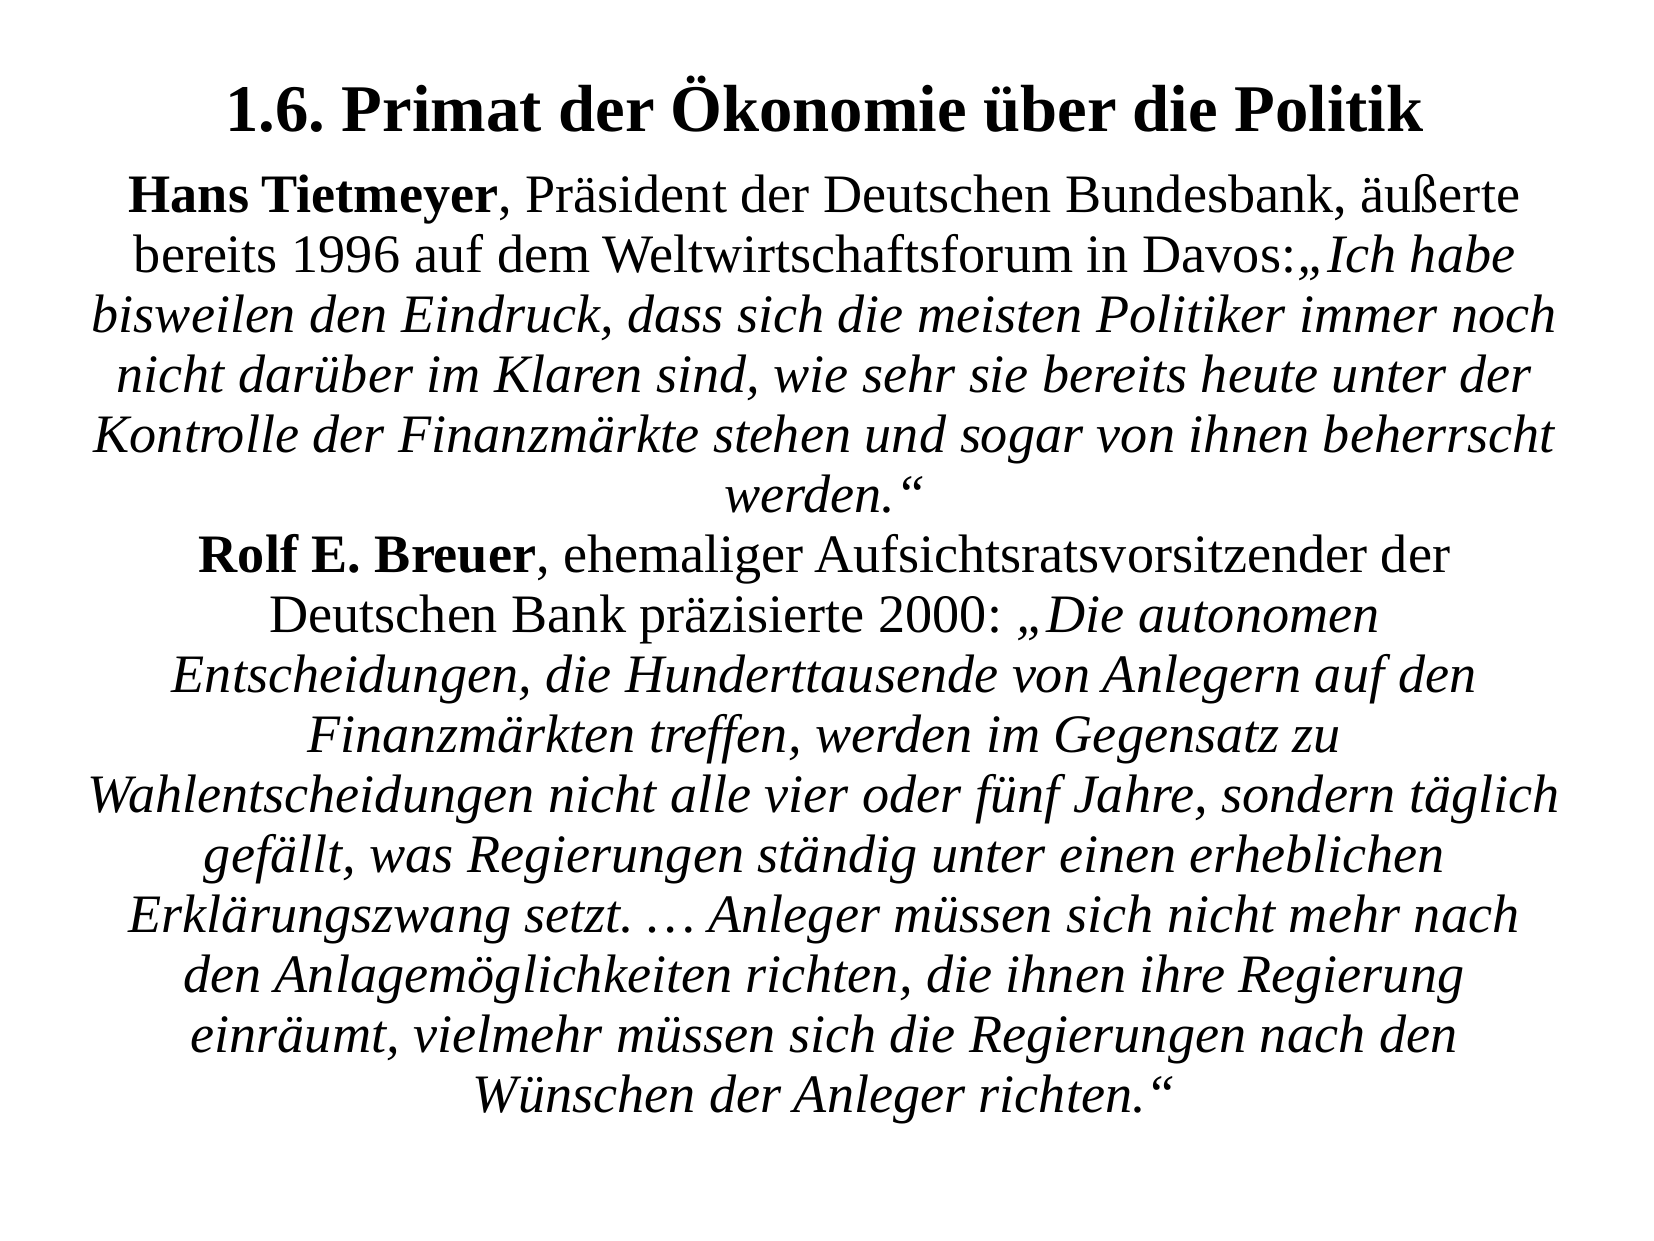

1.6. Primat der Ökonomie über die Politik
Hans Tietmeyer, Präsident der Deutschen Bundesbank, äußerte bereits 1996 auf dem Weltwirtschaftsforum in Davos:„Ich habe bisweilen den Eindruck, dass sich die meisten Politiker immer noch nicht darüber im Klaren sind, wie sehr sie bereits heute unter der Kontrolle der Finanzmärkte stehen und sogar von ihnen beherrscht werden.“
Rolf E. Breuer, ehemaliger Aufsichtsratsvorsitzender der Deutschen Bank präzisierte 2000: „Die autonomen Entscheidungen, die Hunderttausende von Anlegern auf den Finanzmärkten treffen, werden im Gegensatz zu Wahlentscheidungen nicht alle vier oder fünf Jahre, sondern täglich gefällt, was Regierungen ständig unter einen erheblichen Erklärungszwang setzt. … Anleger müssen sich nicht mehr nach den Anlagemöglichkeiten richten, die ihnen ihre Regierung einräumt, vielmehr müssen sich die Regierungen nach den Wünschen der Anleger richten.“